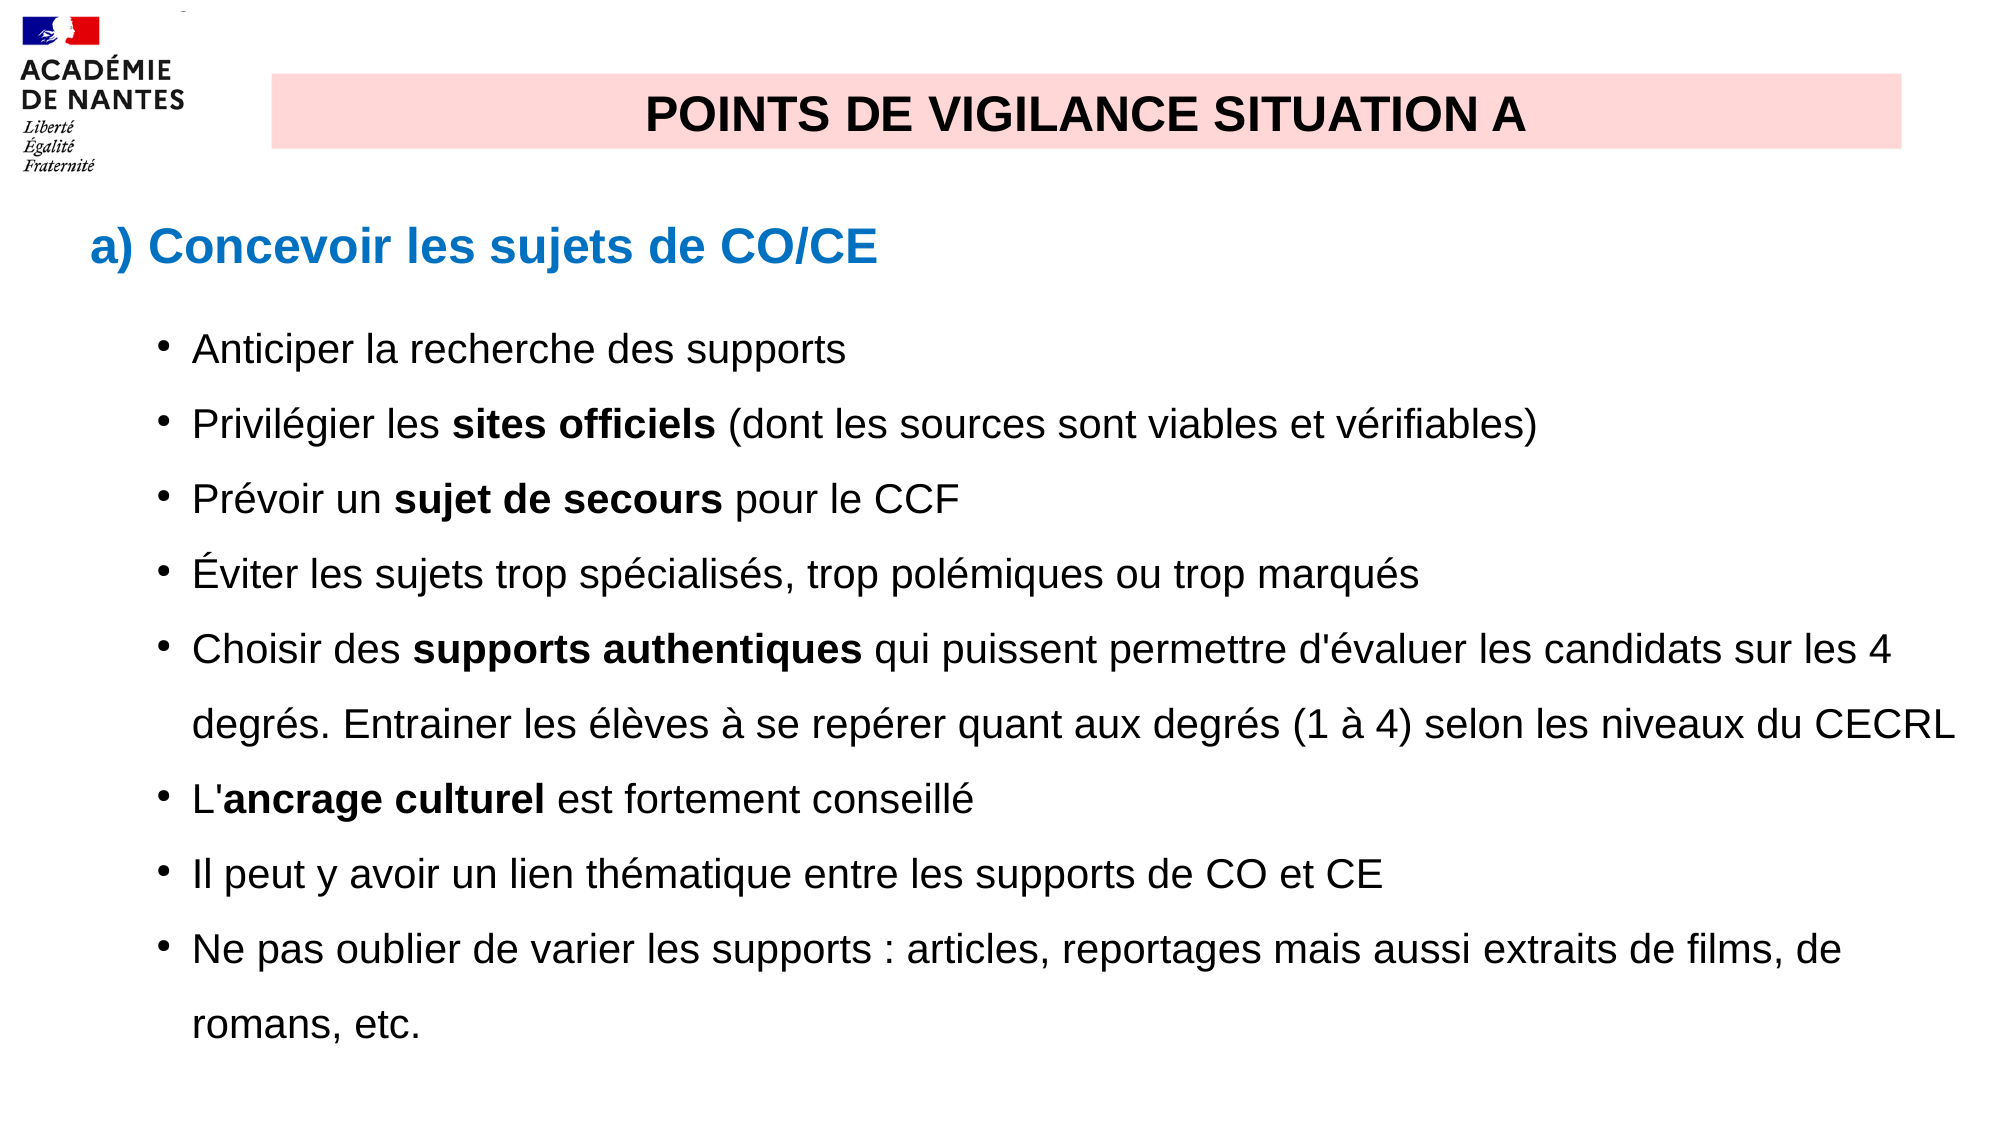

POINTS DE VIGILANCE SITUATION A
a) Concevoir les sujets de CO/CE
Anticiper la recherche des supports
Privilégier les sites officiels (dont les sources sont viables et vérifiables)
Prévoir un sujet de secours pour le CCF
Éviter les sujets trop spécialisés, trop polémiques ou trop marqués
Choisir des supports authentiques qui puissent permettre d'évaluer les candidats sur les 4 degrés. Entrainer les élèves à se repérer quant aux degrés (1 à 4) selon les niveaux du CECRL
L'ancrage culturel est fortement conseillé
Il peut y avoir un lien thématique entre les supports de CO et CE
Ne pas oublier de varier les supports : articles, reportages mais aussi extraits de films, de romans, etc.